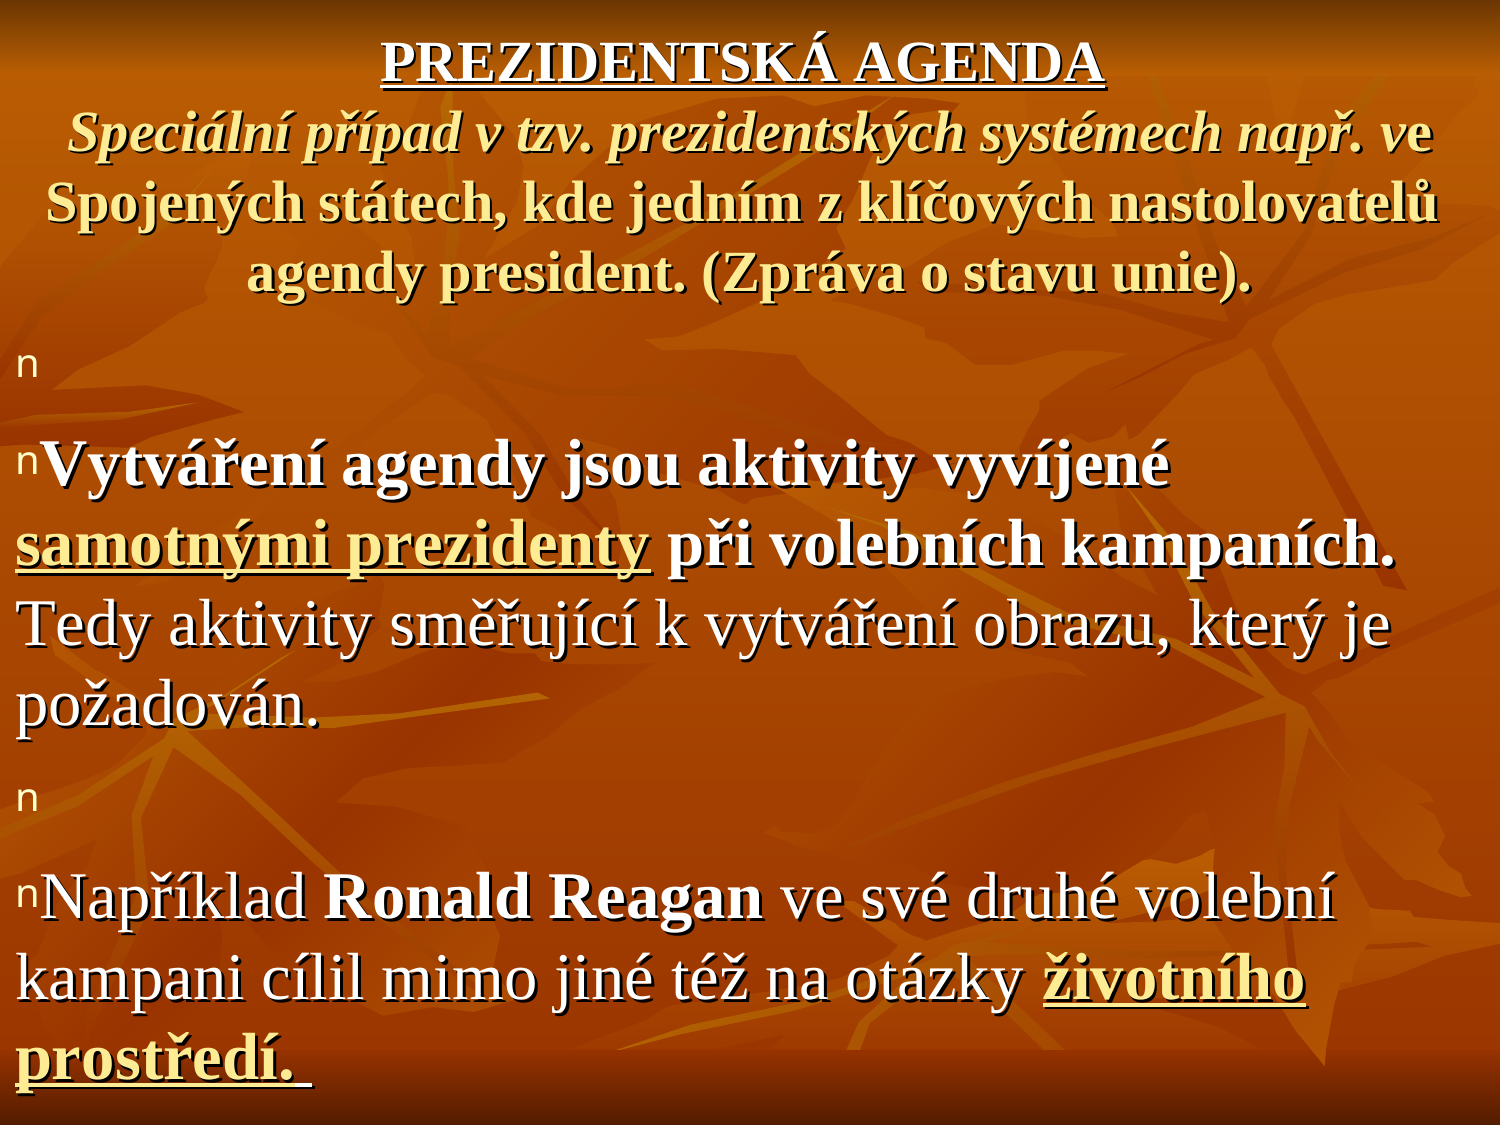

# PREZIDENTSKÁ AGENDA Speciální případ v tzv. prezidentských systémech např. ve Spojených státech, kde jedním z klíčových nastolovatelů agendy president. (Zpráva o stavu unie).
Vytváření agendy jsou aktivity vyvíjené samotnými prezidenty při volebních kampaních. Tedy aktivity směřující k vytváření obrazu, který je požadován.
Například Ronald Reagan ve své druhé volební kampani cílil mimo jiné též na otázky životního prostředí.